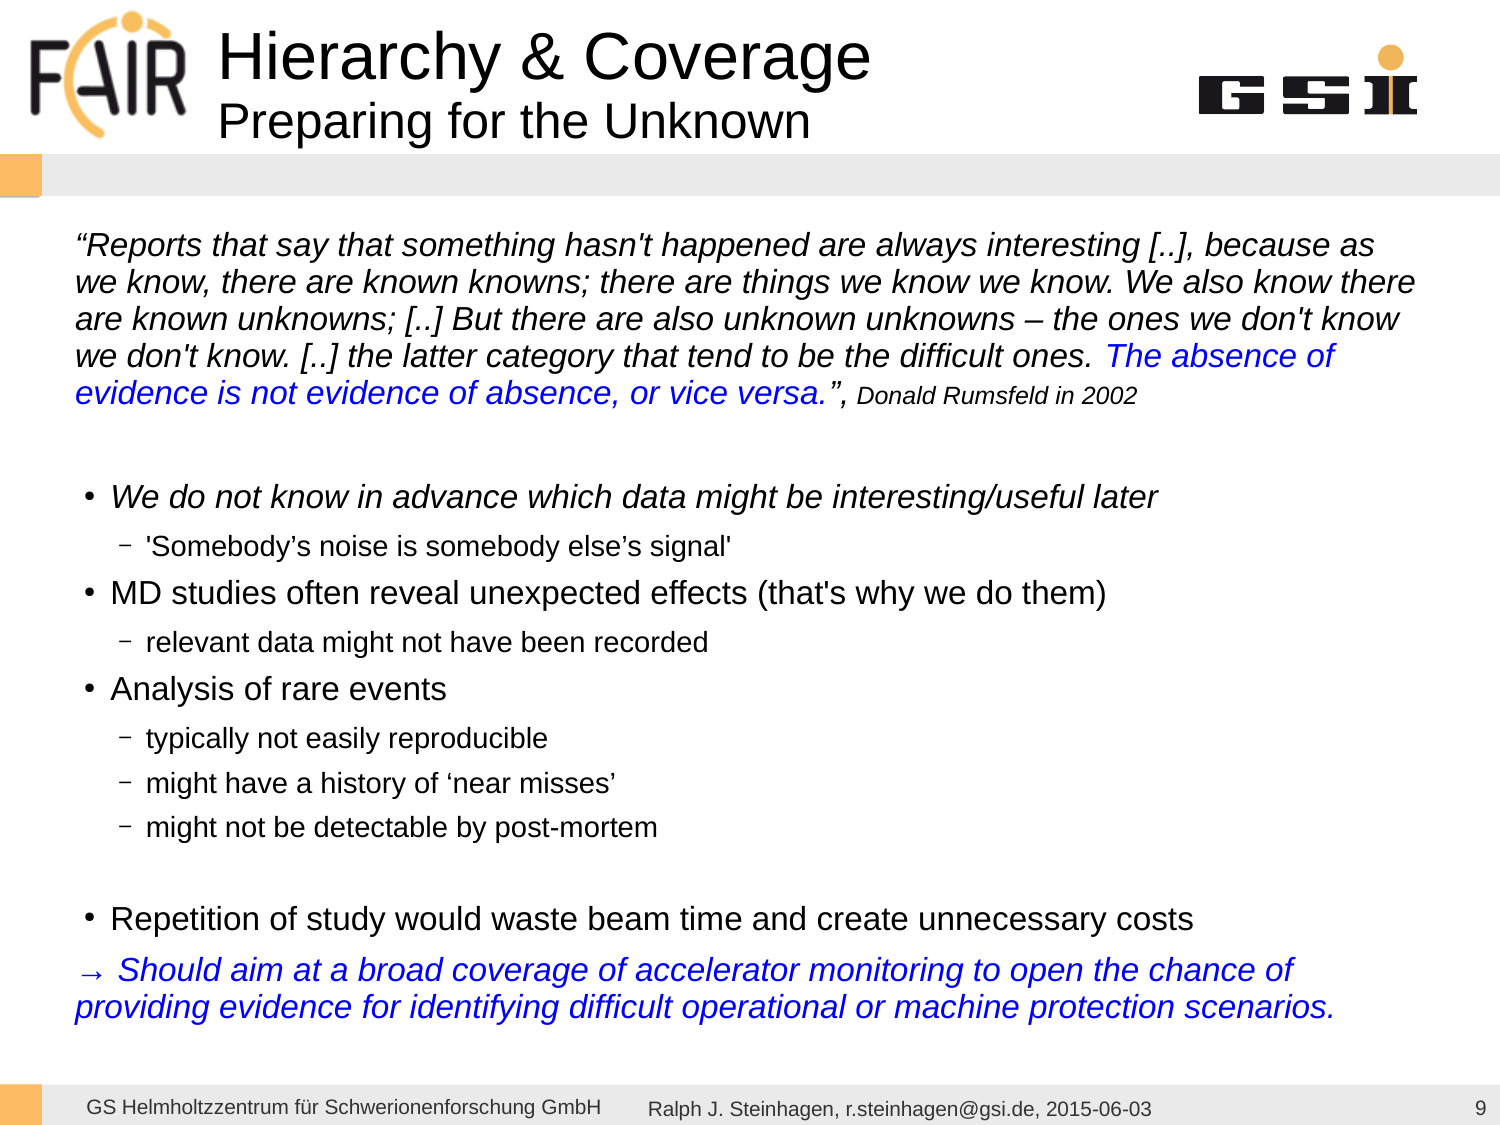

# Hierarchy & Coverage Preparing for the Unknown
“Reports that say that something hasn't happened are always interesting [..], because as we know, there are known knowns; there are things we know we know. We also know there are known unknowns; [..] But there are also unknown unknowns – the ones we don't know we don't know. [..] the latter category that tend to be the difficult ones. The absence of evidence is not evidence of absence, or vice versa.”, Donald Rumsfeld in 2002
We do not know in advance which data might be interesting/useful later
'Somebody’s noise is somebody else’s signal'
MD studies often reveal unexpected effects (that's why we do them)
relevant data might not have been recorded
Analysis of rare events
typically not easily reproducible
might have a history of ‘near misses’
might not be detectable by post-mortem
Repetition of study would waste beam time and create unnecessary costs
→ Should aim at a broad coverage of accelerator monitoring to open the chance of providing evidence for identifying difficult operational or machine protection scenarios.